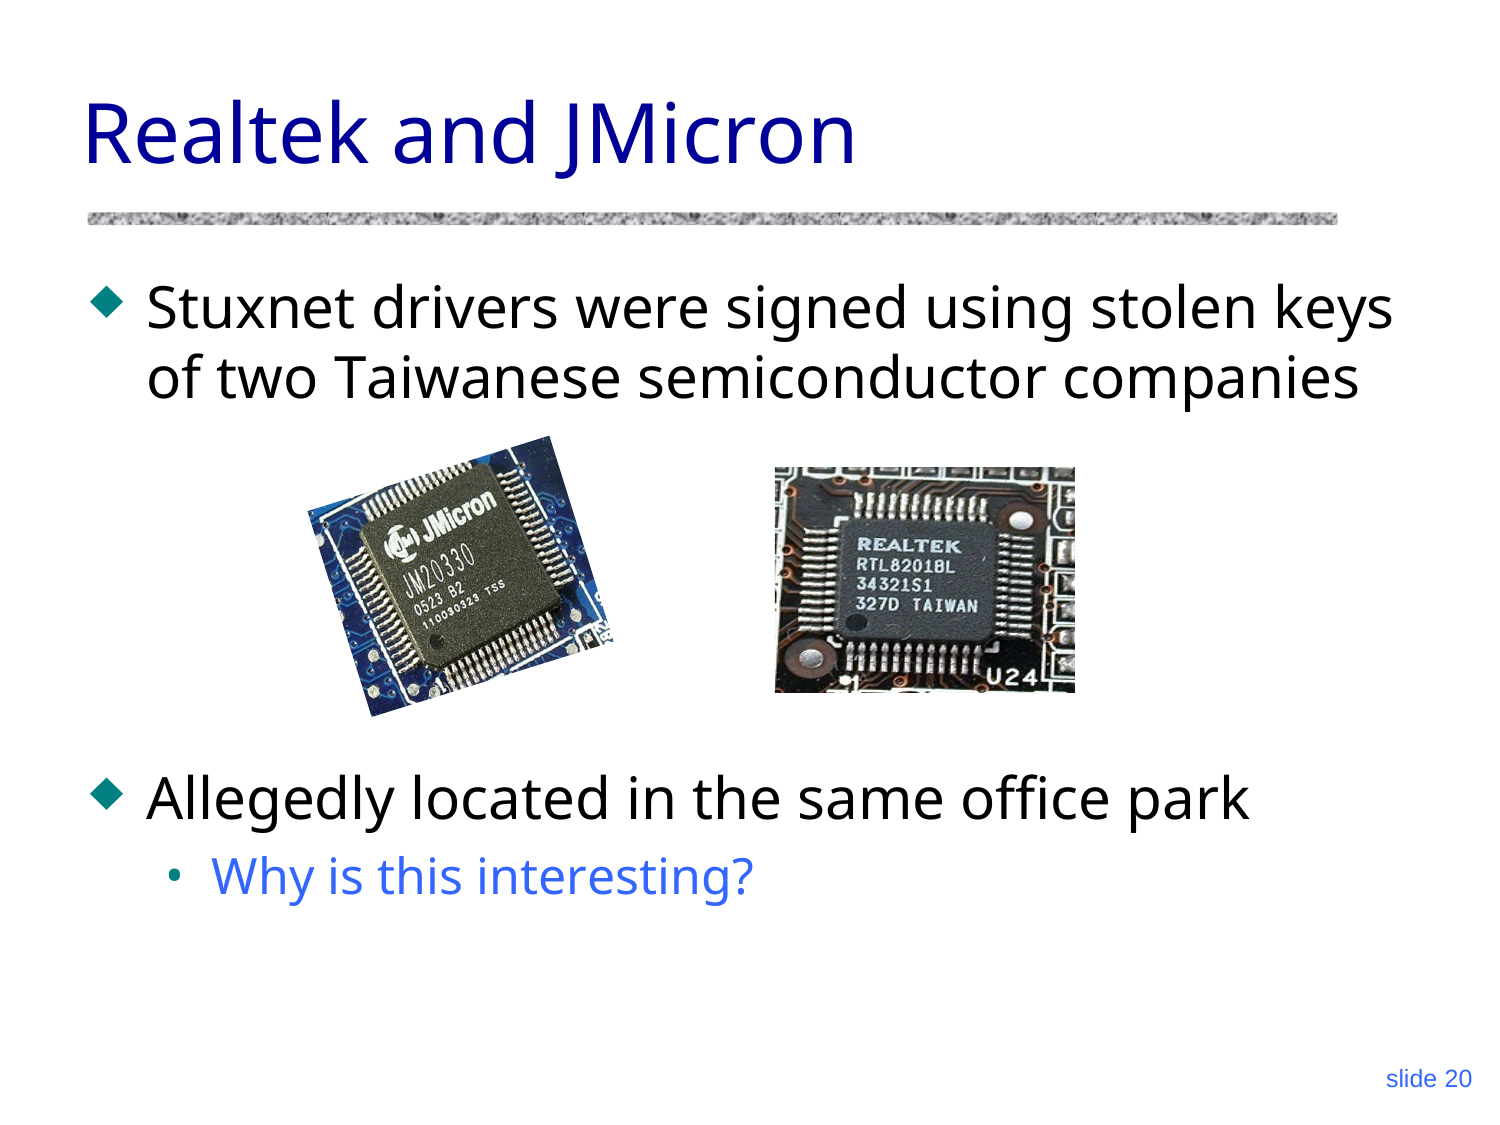

# Realtek and JMicron
Stuxnet drivers were signed using stolen keys of two Taiwanese semiconductor companies
Allegedly located in the same office park
Why is this interesting?
slide